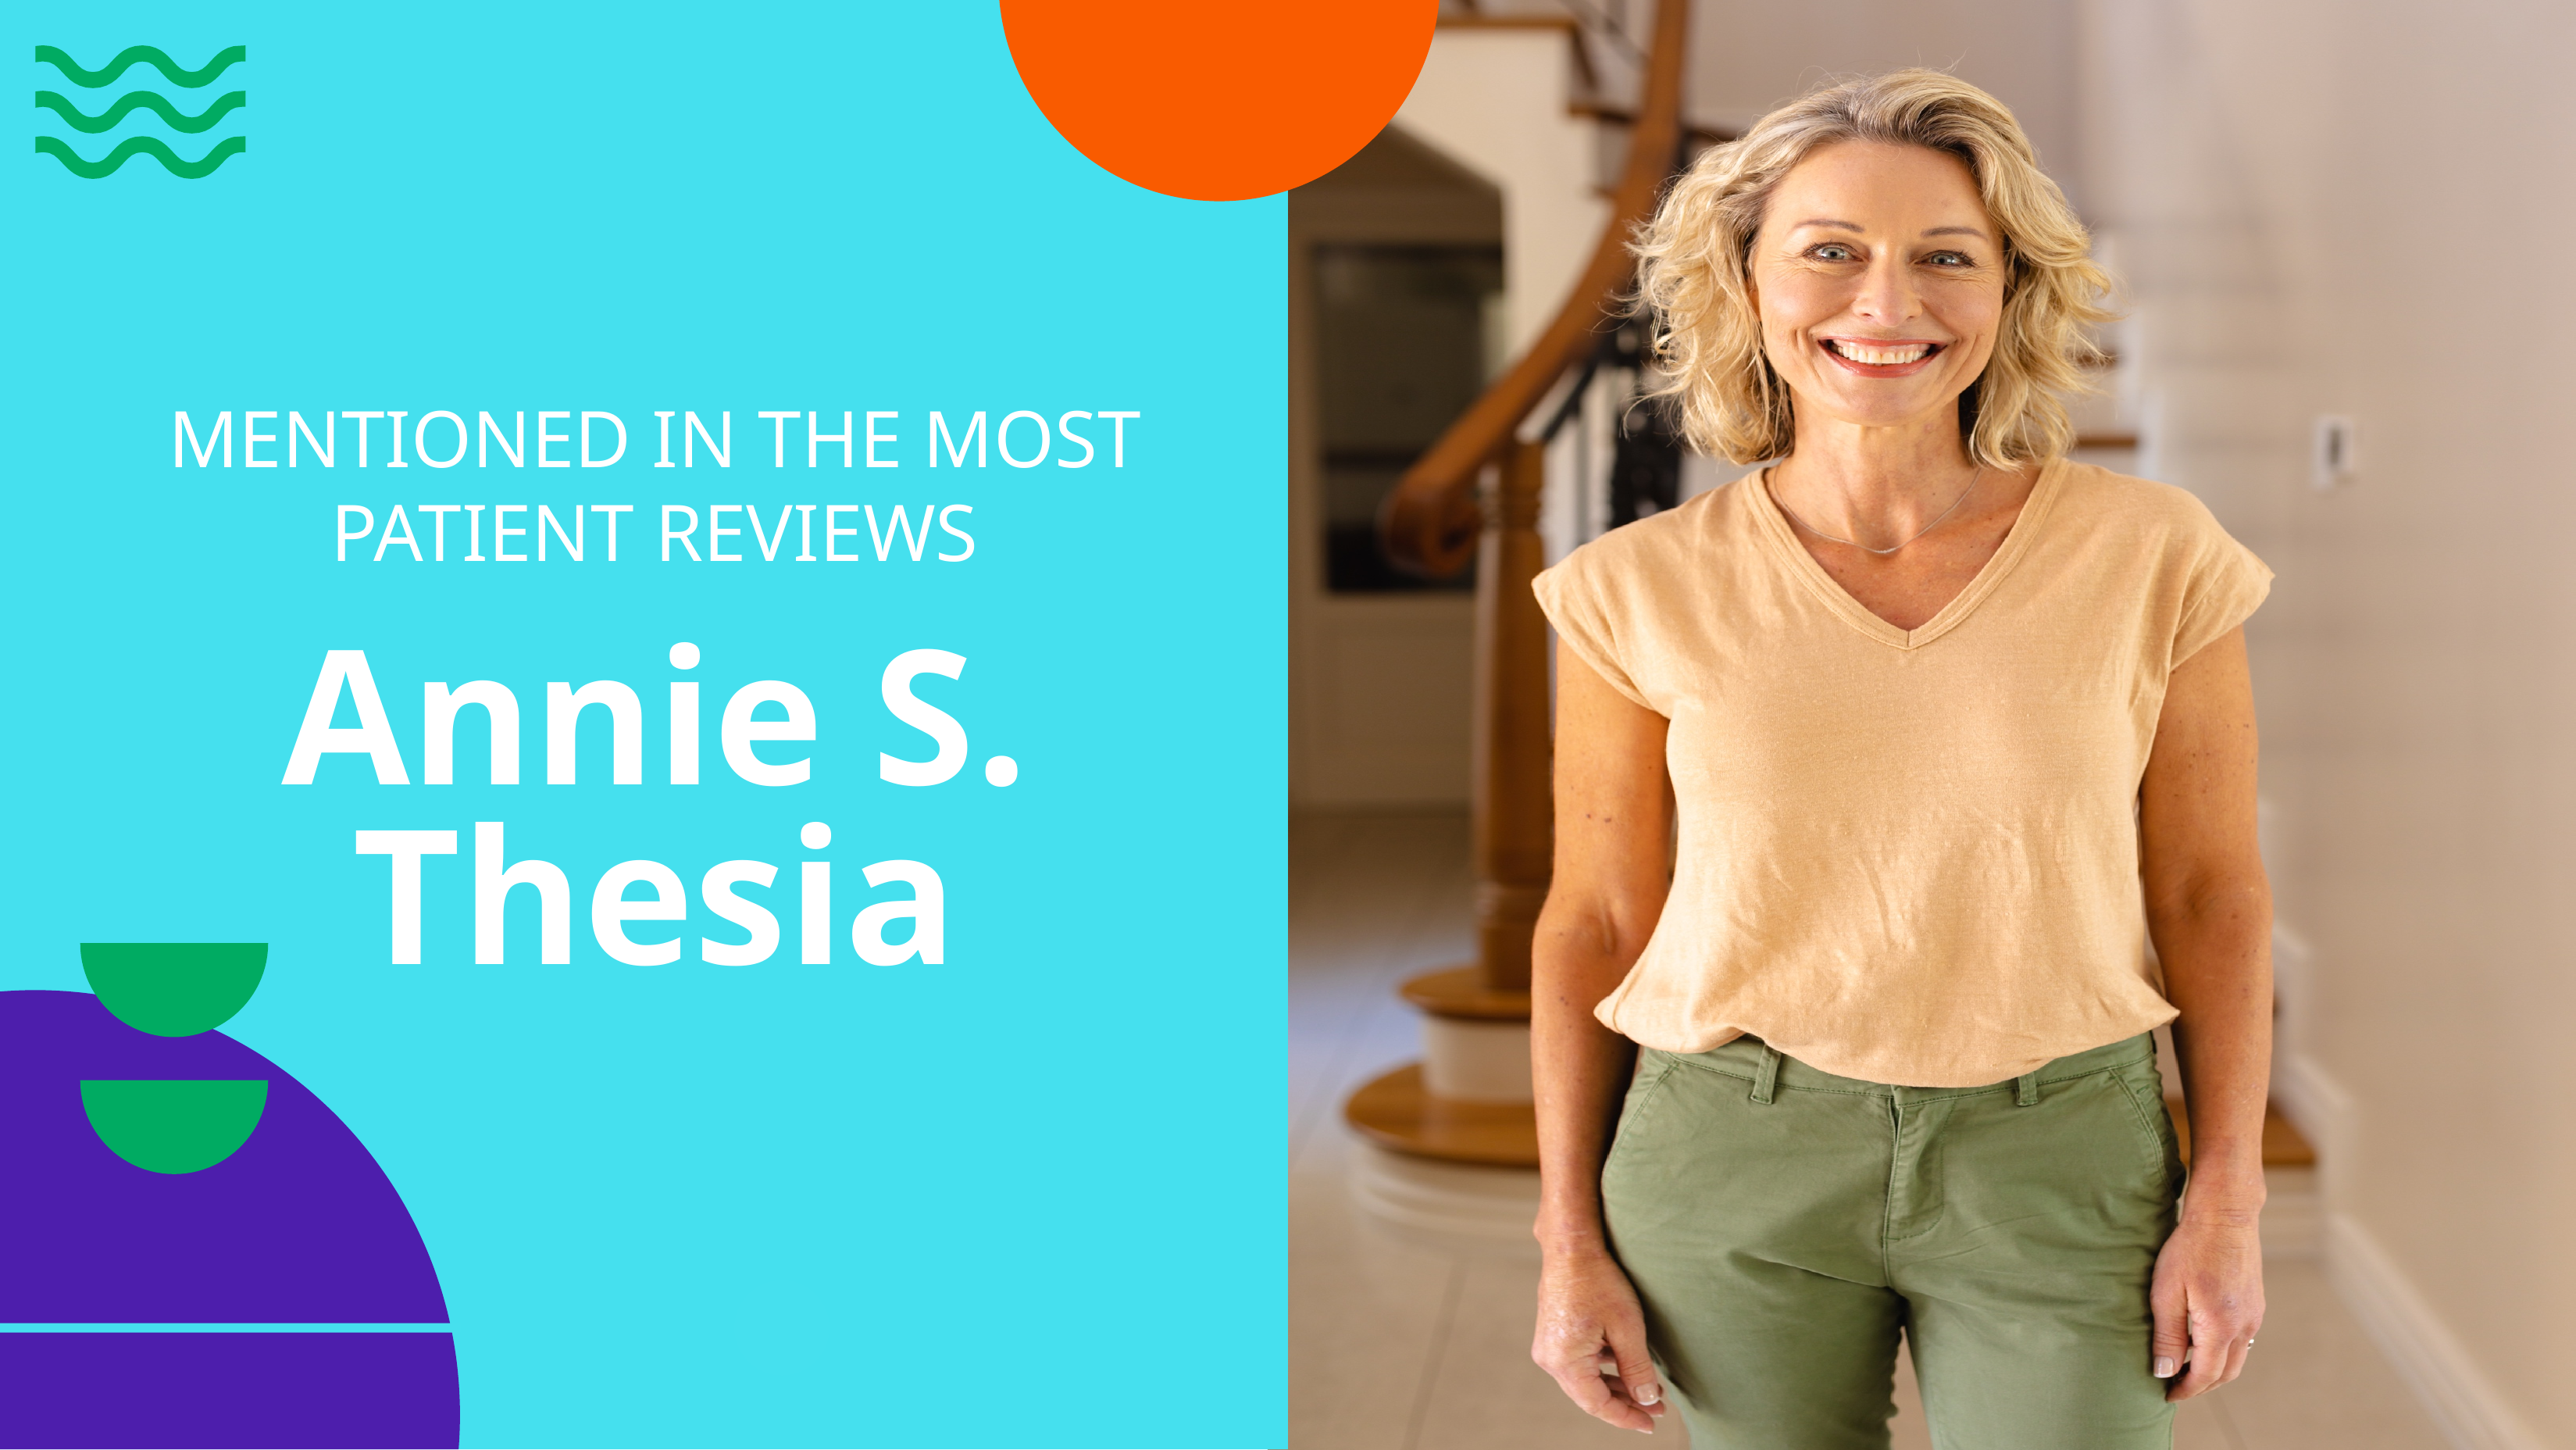

MENTIONED IN THE MOST PATIENT REVIEWS
Annie S. Thesia